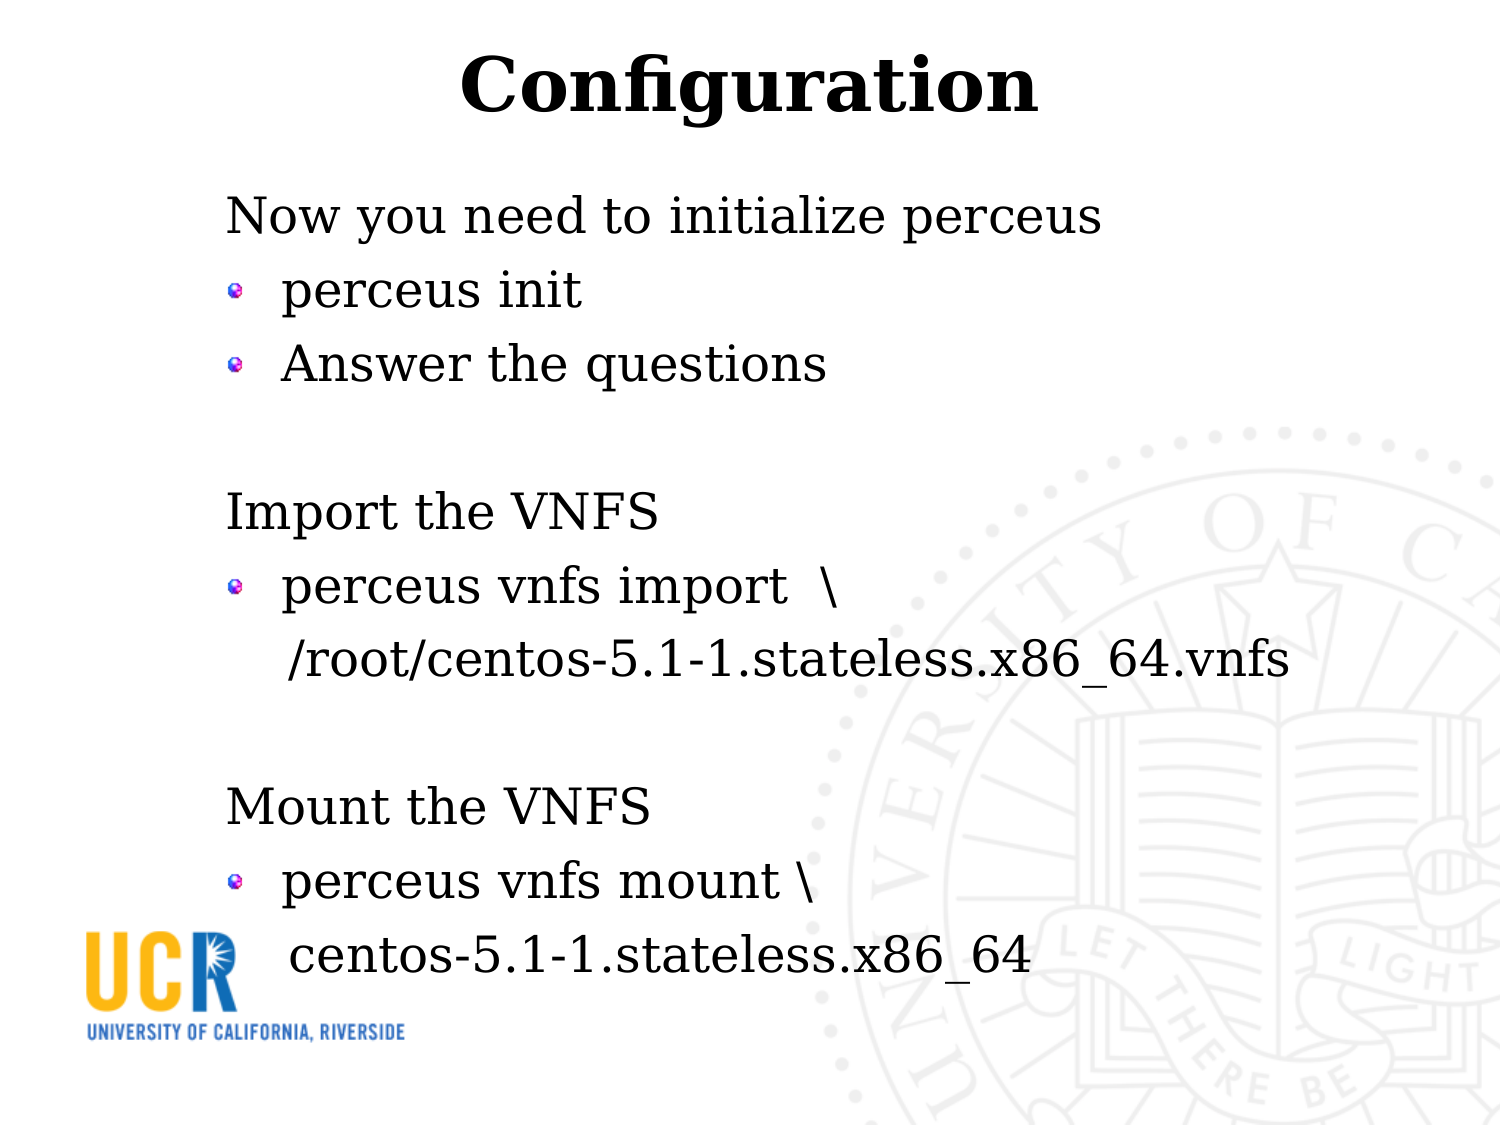

# Configuration
Now you need to initialize perceus
perceus init
Answer the questions
Import the VNFS
perceus vnfs import \
 /root/centos-5.1-1.stateless.x86_64.vnfs
Mount the VNFS
perceus vnfs mount \
 centos-5.1-1.stateless.x86_64